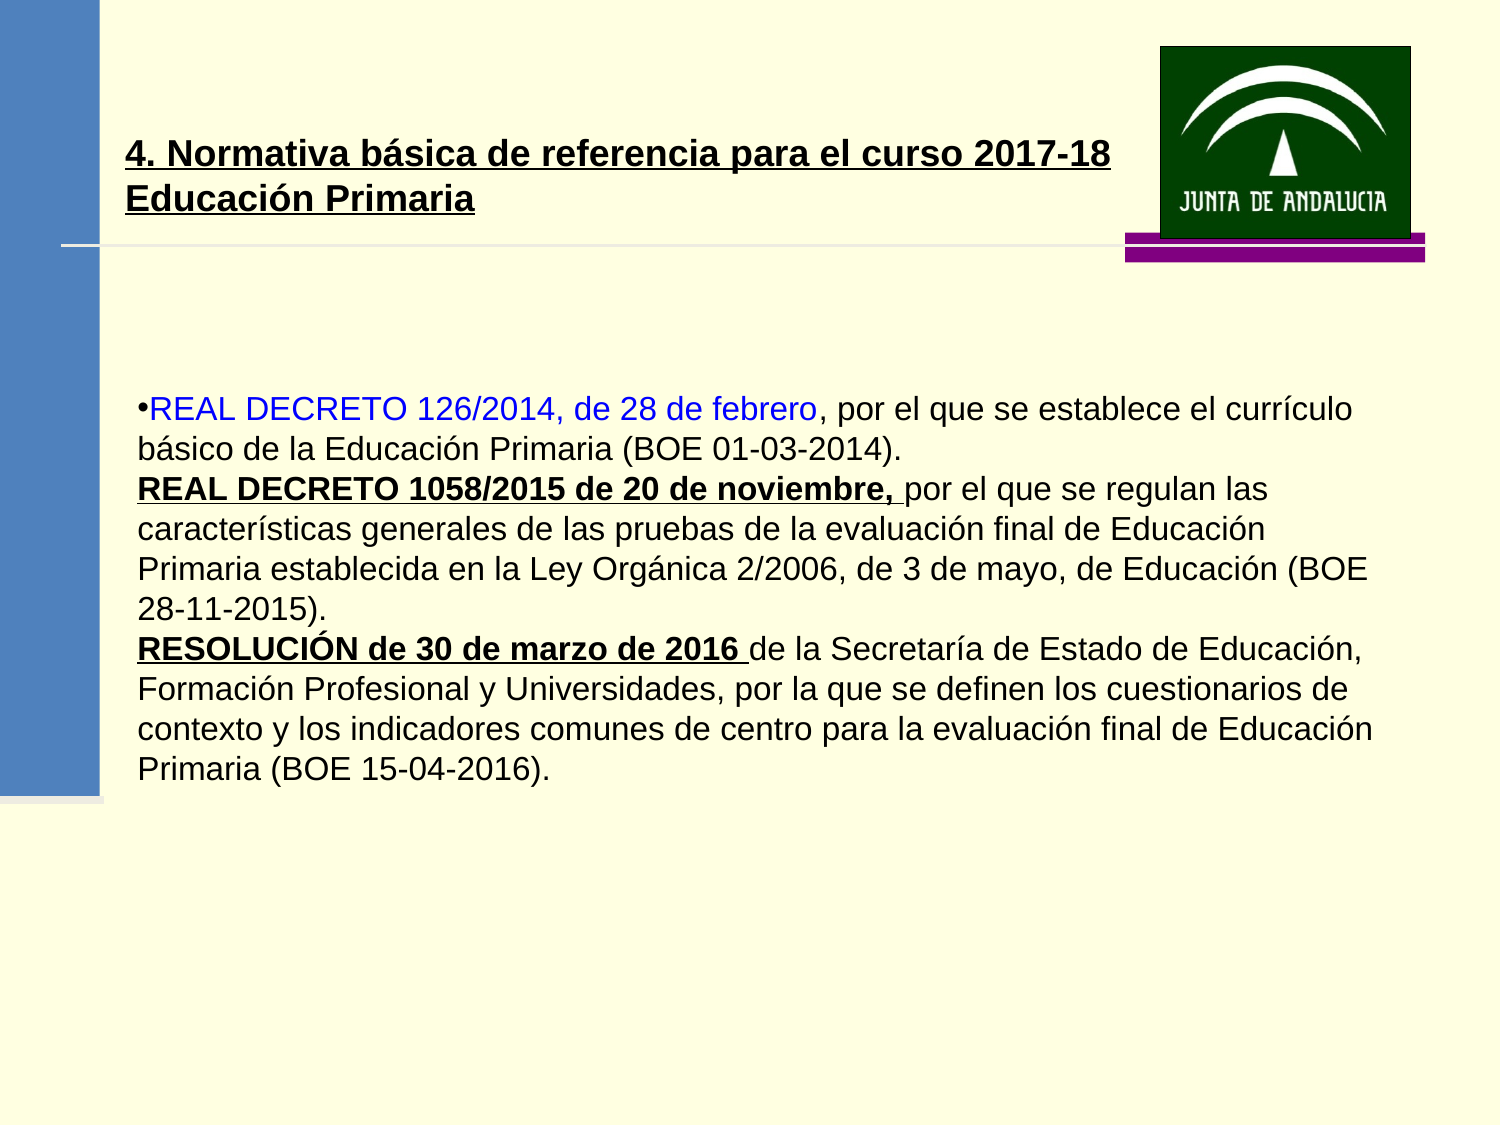

4. Normativa básica de referencia para el curso 2017-18
Educación Primaria
REAL DECRETO 126/2014, de 28 de febrero, por el que se establece el currículo básico de la Educación Primaria (BOE 01-03-2014).
REAL DECRETO 1058/2015 de 20 de noviembre, por el que se regulan las características generales de las pruebas de la evaluación final de Educación Primaria establecida en la Ley Orgánica 2/2006, de 3 de mayo, de Educación (BOE 28-11-2015).
RESOLUCIÓN de 30 de marzo de 2016 de la Secretaría de Estado de Educación, Formación Profesional y Universidades, por la que se definen los cuestionarios de contexto y los indicadores comunes de centro para la evaluación final de Educación Primaria (BOE 15-04-2016).